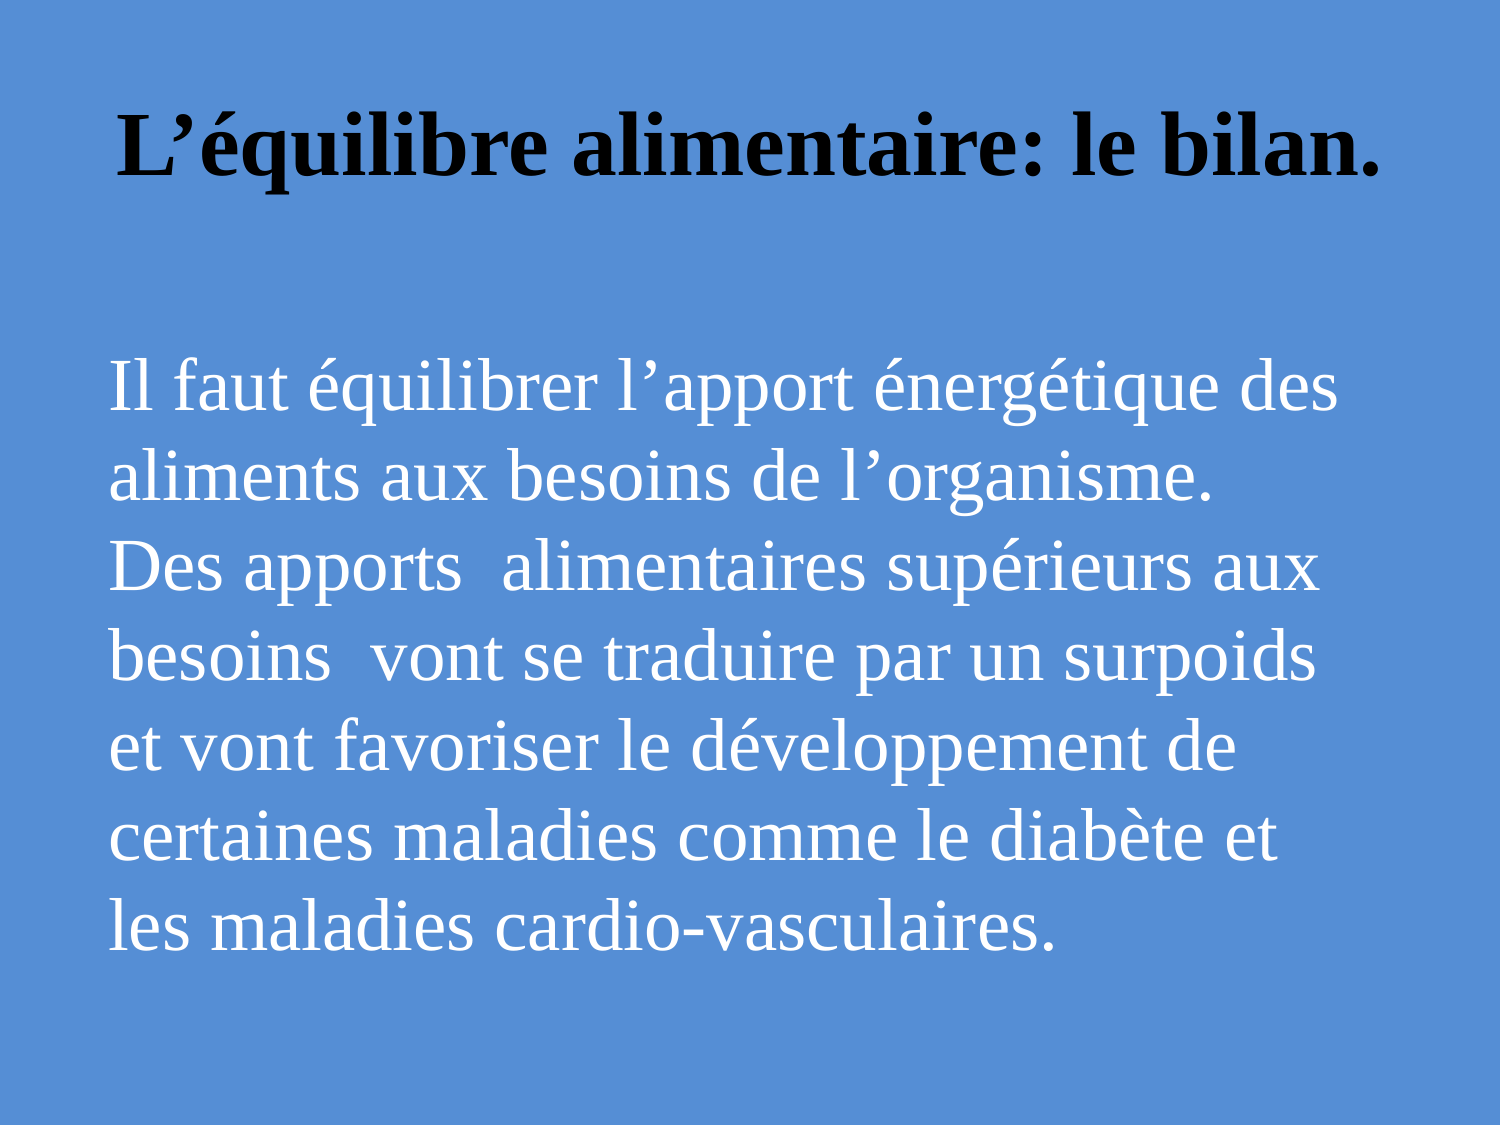

# L’équilibre alimentaire: le bilan.
Il faut équilibrer l’apport énergétique des aliments aux besoins de l’organisme.
Des apports alimentaires supérieurs aux besoins vont se traduire par un surpoids et vont favoriser le développement de certaines maladies comme le diabète et les maladies cardio-vasculaires.